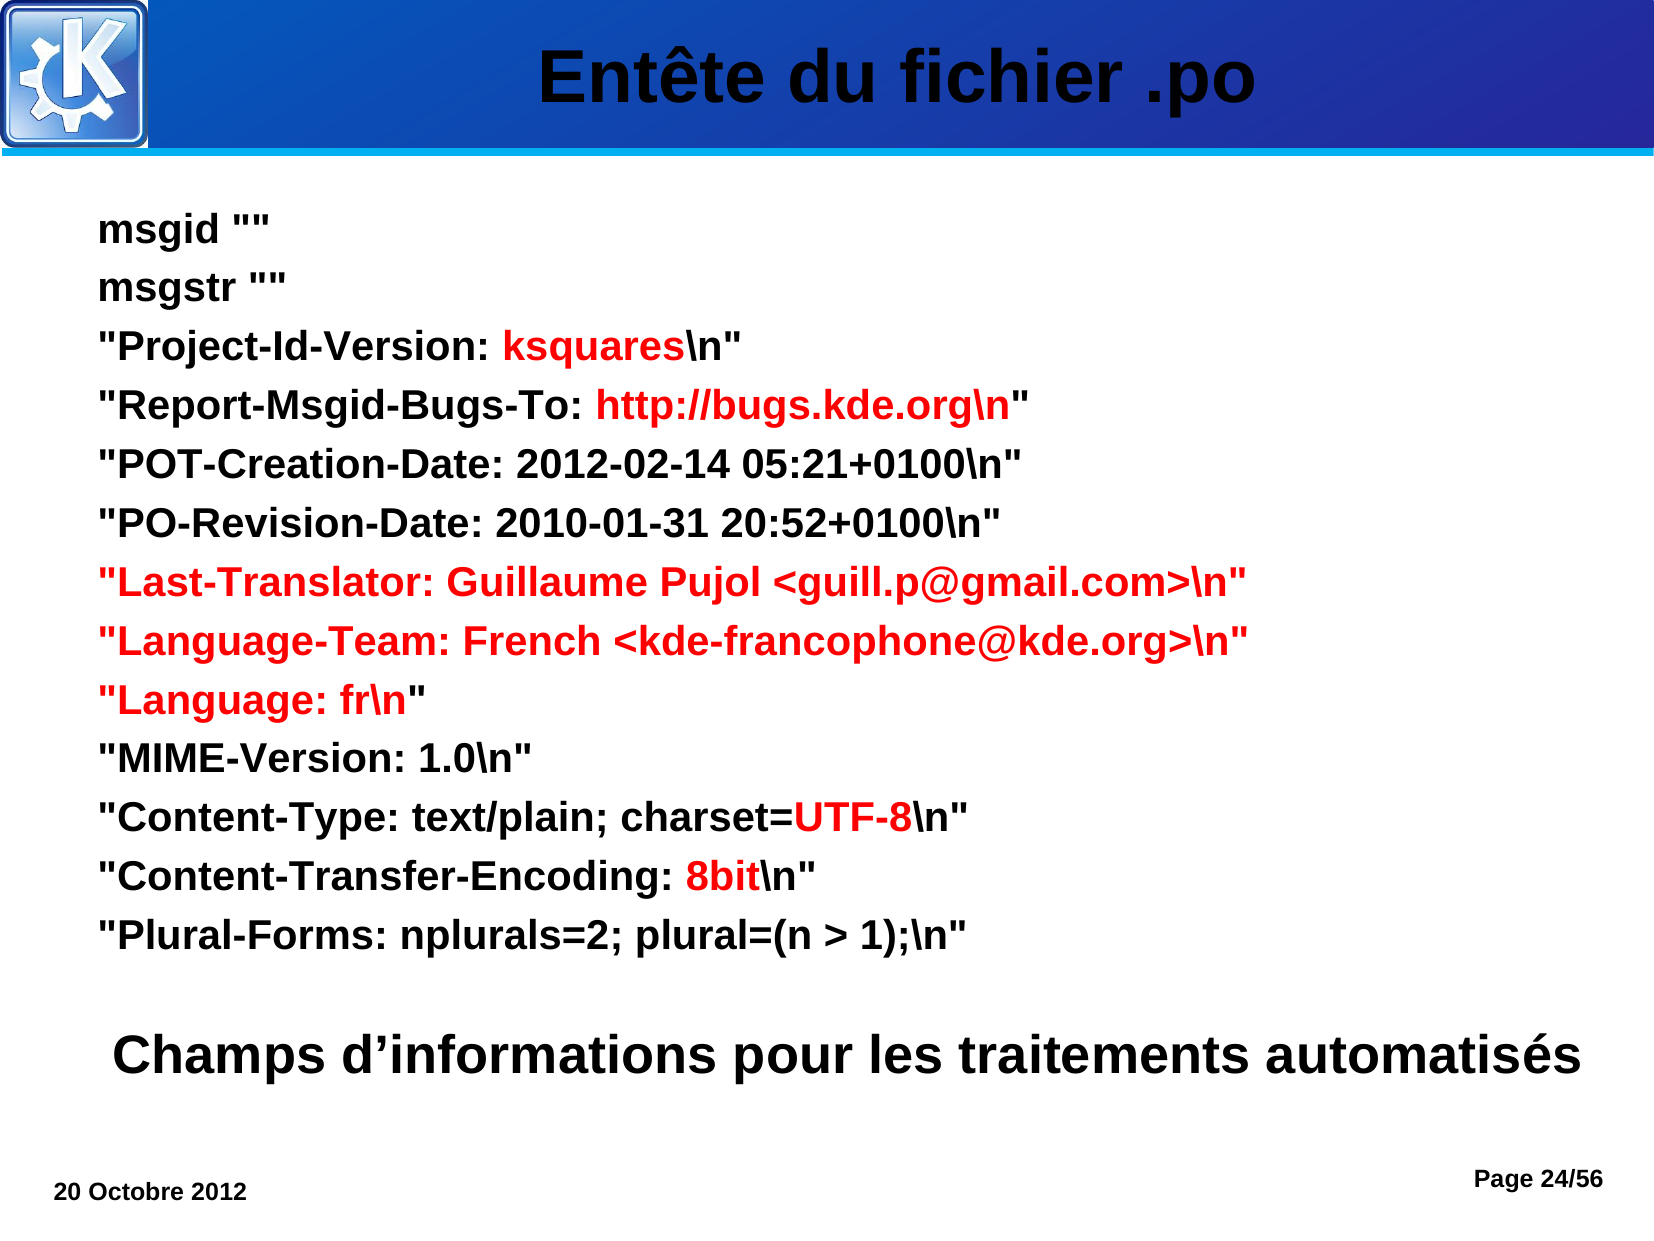

Entête du fichier .po
msgid ""
msgstr ""
"Project-Id-Version: ksquares\n"
"Report-Msgid-Bugs-To: http://bugs.kde.org\n"
"POT-Creation-Date: 2012-02-14 05:21+0100\n"
"PO-Revision-Date: 2010-01-31 20:52+0100\n"
"Last-Translator: Guillaume Pujol <guill.p@gmail.com>\n"
"Language-Team: French <kde-francophone@kde.org>\n"
"Language: fr\n"
"MIME-Version: 1.0\n"
"Content-Type: text/plain; charset=UTF-8\n"
"Content-Transfer-Encoding: 8bit\n"
"Plural-Forms: nplurals=2; plural=(n > 1);\n"
 Champs d’informations pour les traitements automatisés